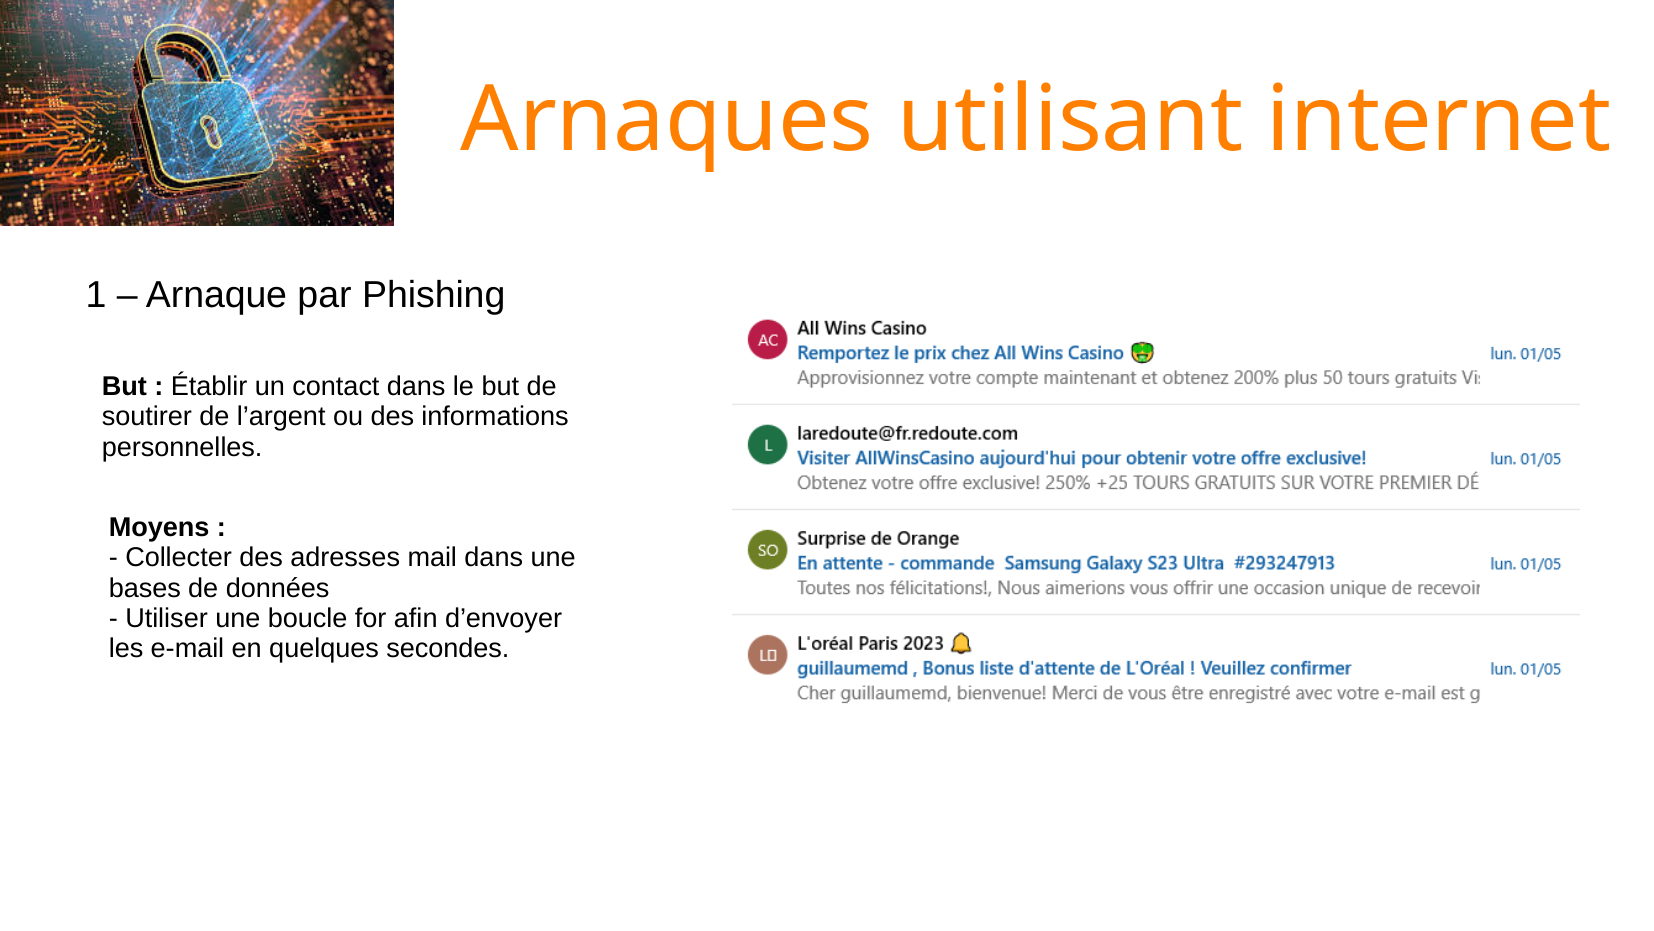

# Arnaques utilisant internet
1 – Arnaque par Phishing
But : Établir un contact dans le but de soutirer de l’argent ou des informations personnelles.
Moyens :
- Collecter des adresses mail dans une bases de données
- Utiliser une boucle for afin d’envoyer les e-mail en quelques secondes.